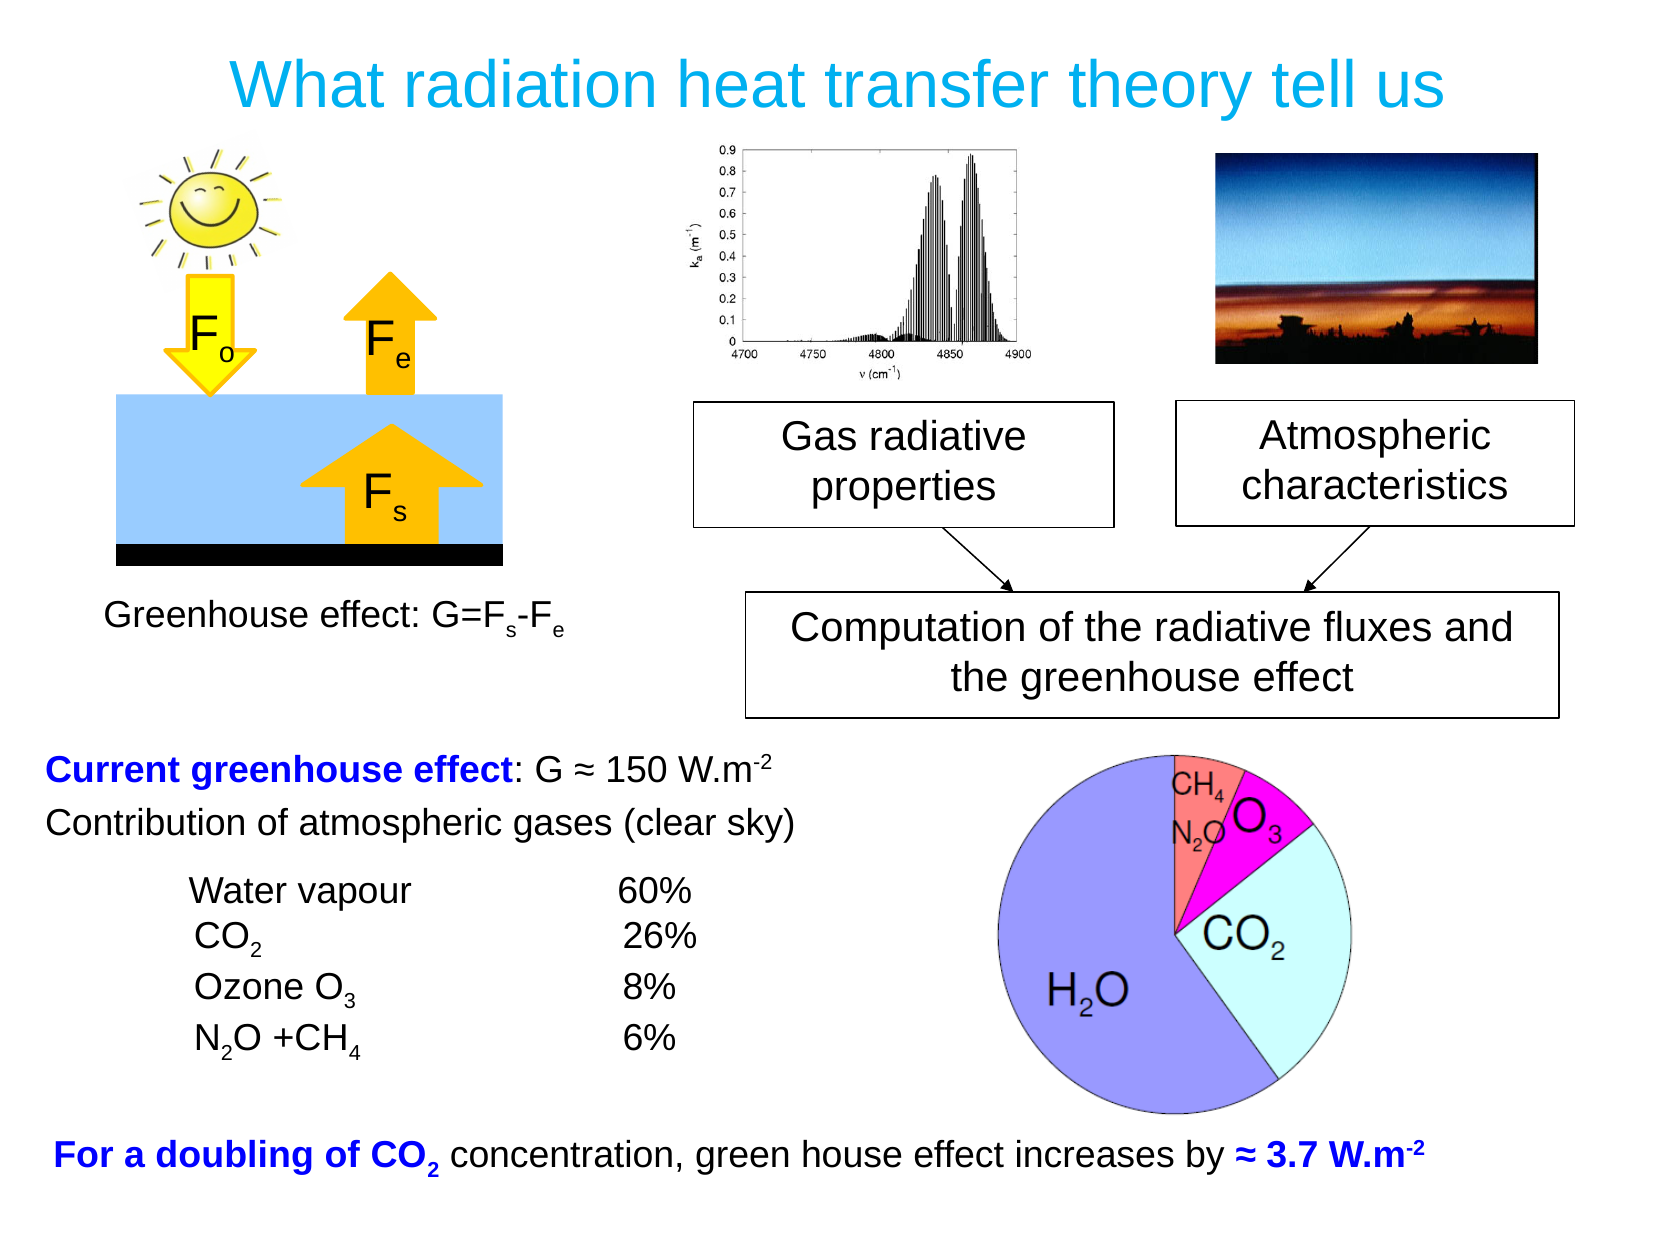

What radiation heat transfer theory tell us
Fo
Fe
Atmospheric characteristics
Gas radiative properties
Fs
Greenhouse effect: G=Fs-Fe
Computation of the radiative fluxes and the greenhouse effect
Current greenhouse effect: G ≈ 150 W.m-2
Contribution of atmospheric gases (clear sky)
	 Water vapour	 	 	60%
CO2 					 26%
Ozone O3				 8%
N2O +CH4	 	 		 6%
For a doubling of CO2 concentration, green house effect increases by ≈ 3.7 W.m-2